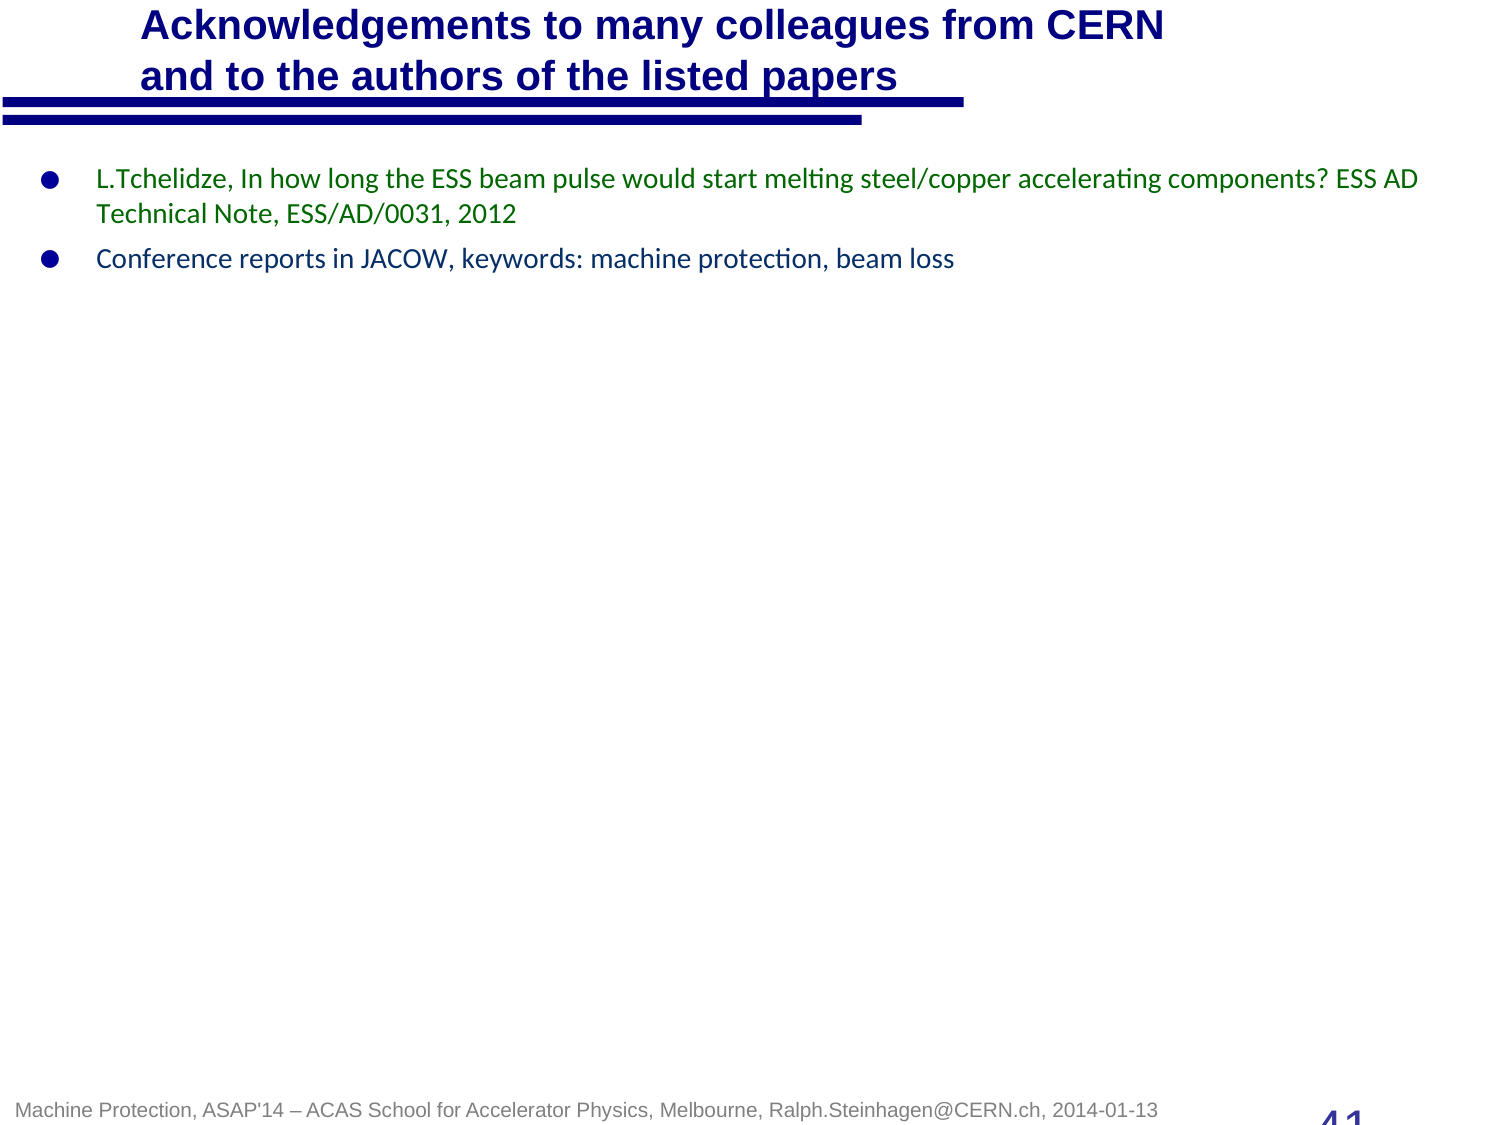

Acknowledgements to many colleagues from CERN
and to the authors of the listed papers
# L.Tchelidze, In how long the ESS beam pulse would start melting steel/copper accelerating components? ESS AD Technical Note, ESS/AD/0031, 2012
Conference reports in JACOW, keywords: machine protection, beam loss